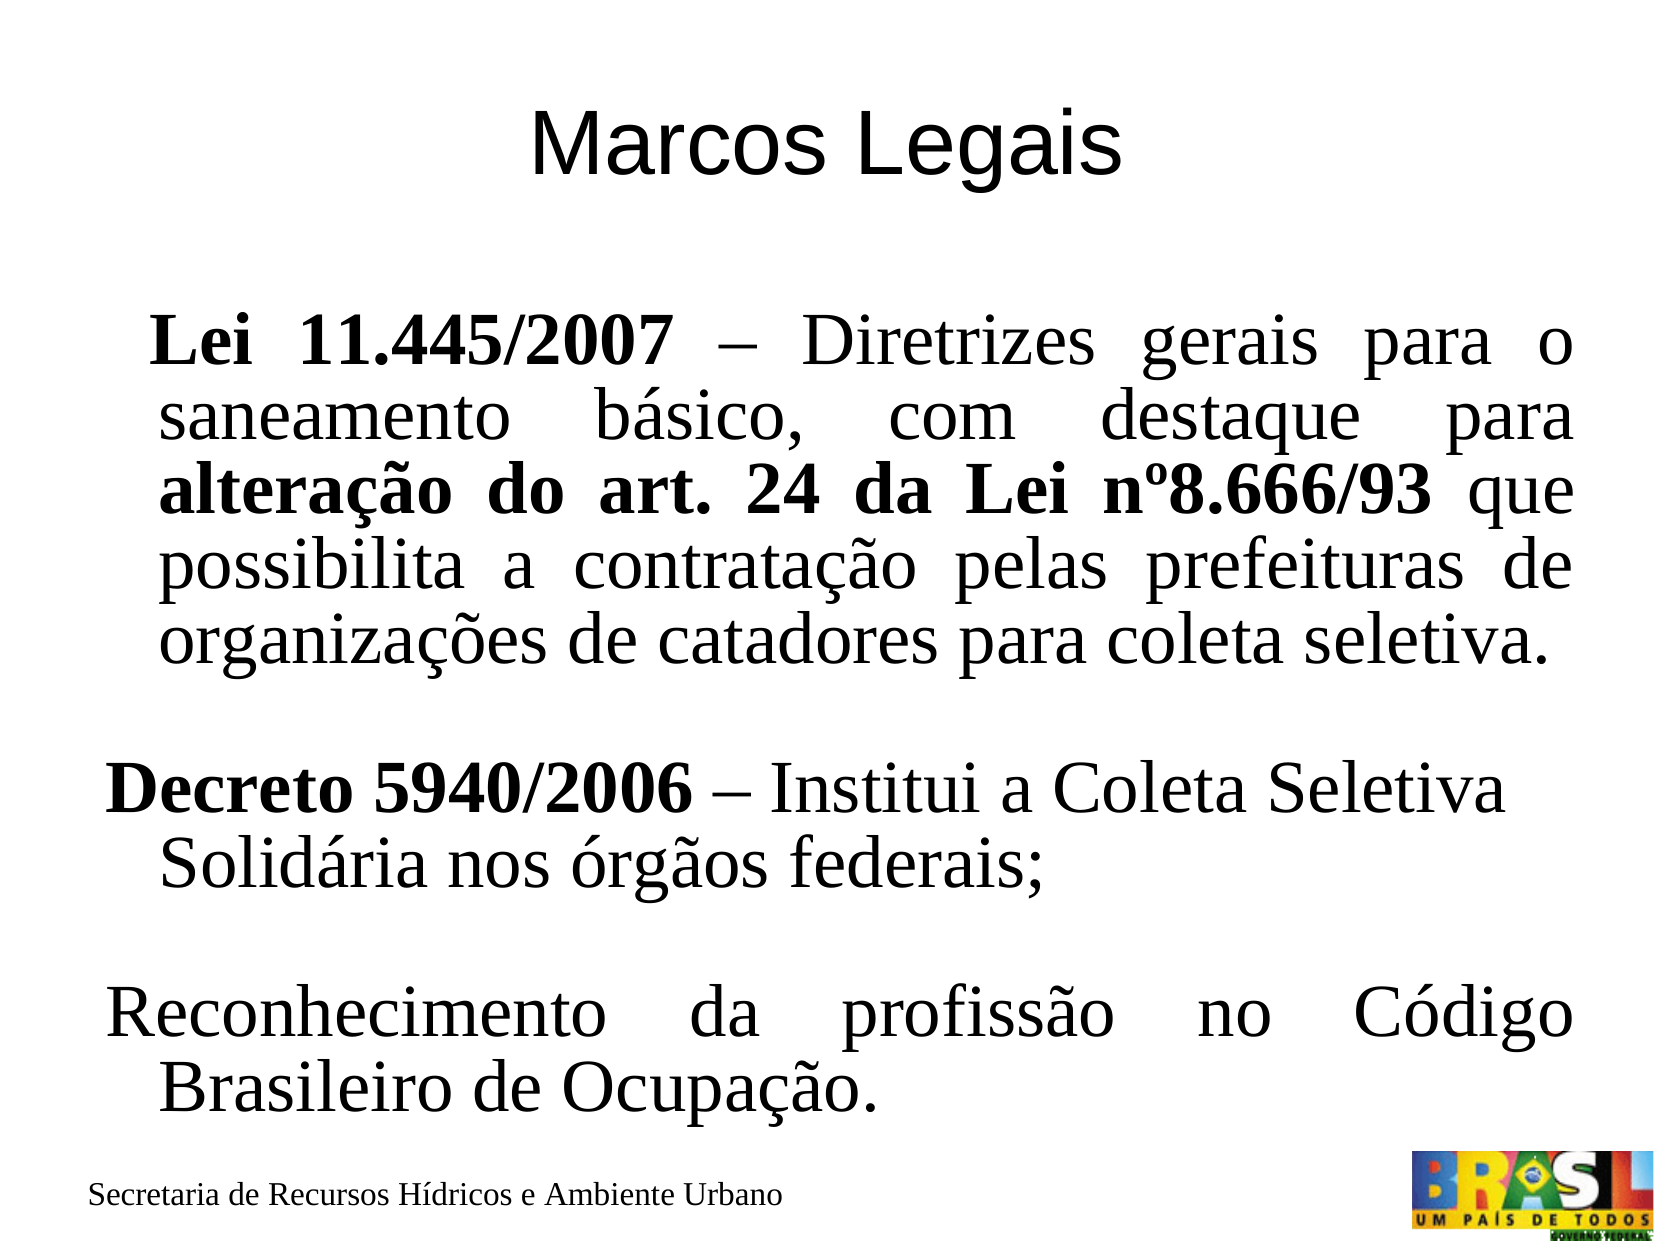

# Marcos Legais
 Lei 11.445/2007 – Diretrizes gerais para o saneamento básico, com destaque para alteração do art. 24 da Lei nº8.666/93 que possibilita a contratação pelas prefeituras de organizações de catadores para coleta seletiva.
Decreto 5940/2006 – Institui a Coleta Seletiva Solidária nos órgãos federais;
Reconhecimento da profissão no Código Brasileiro de Ocupação.
Secretaria de Recursos Hídricos e Ambiente Urbano